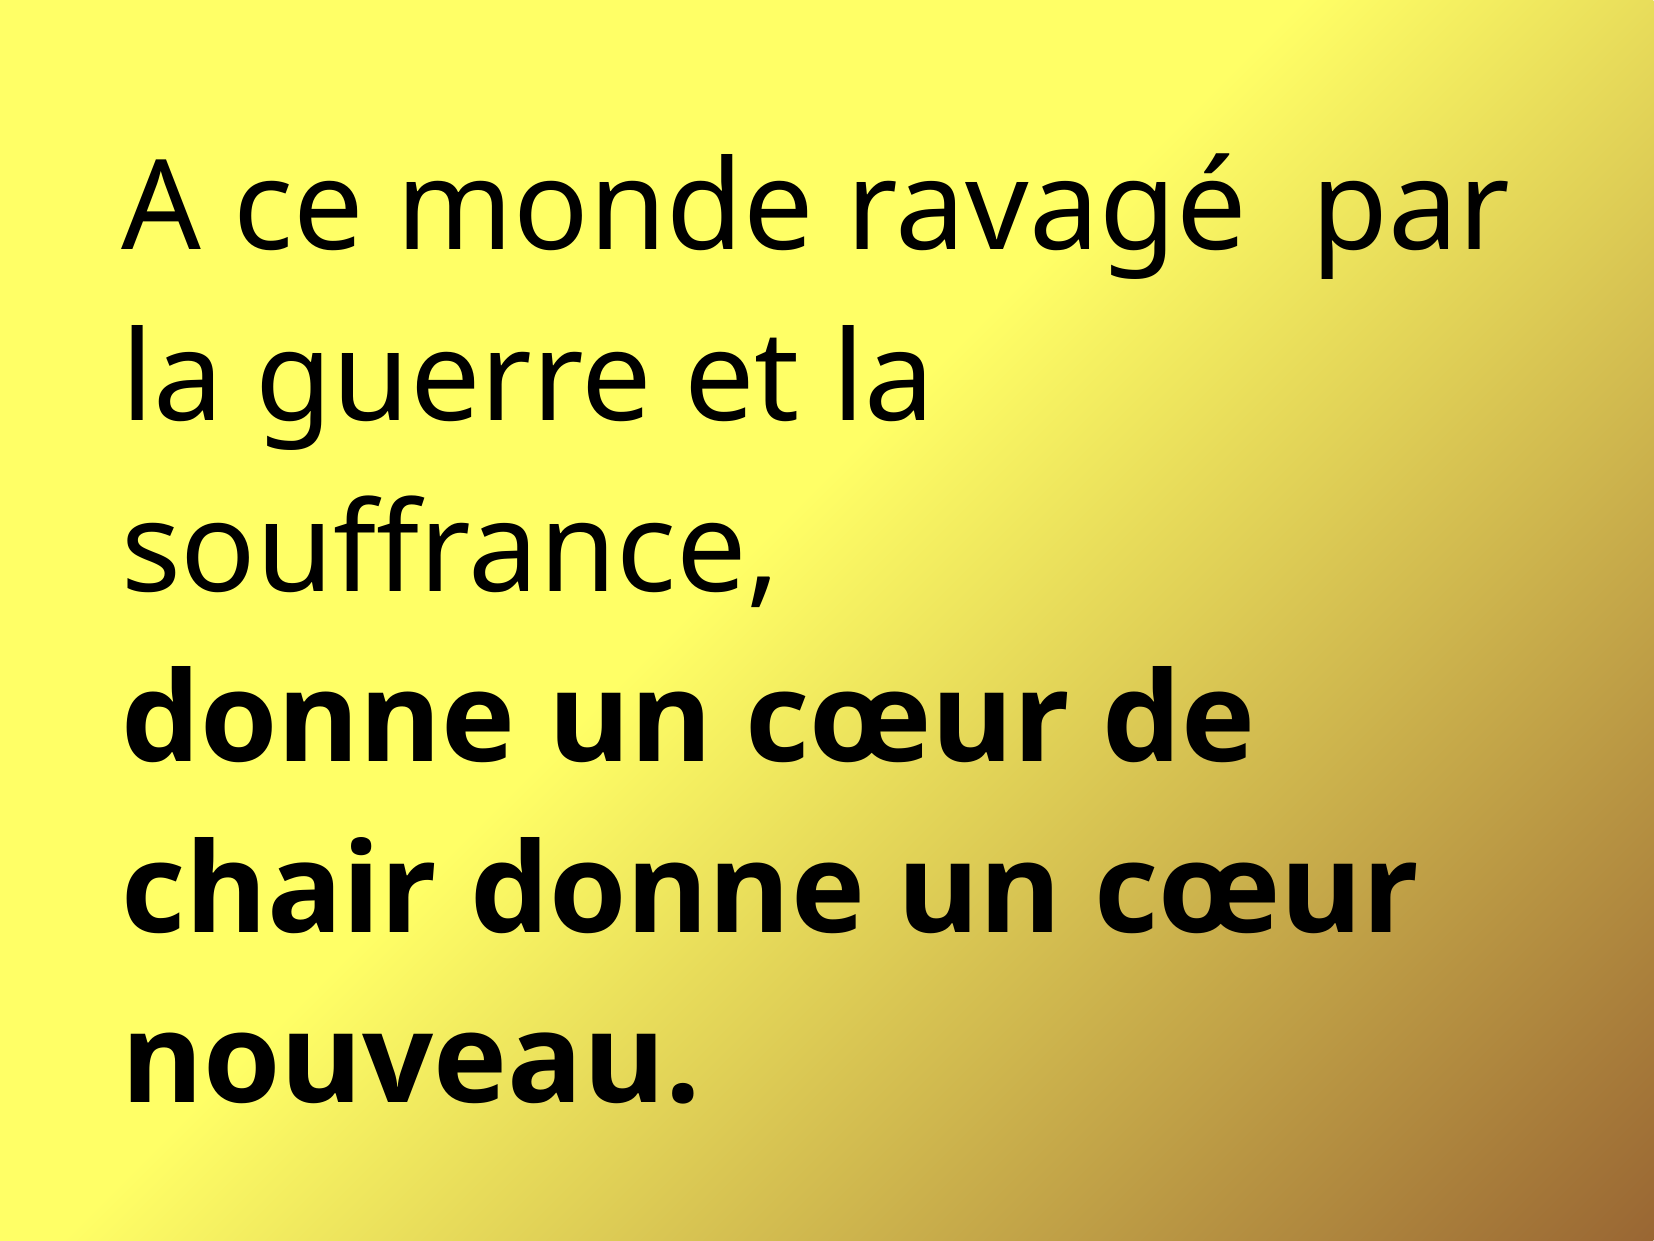

A ce monde ravagé par la guerre et la souffrance,
donne un cœur de chair donne un cœur nouveau.